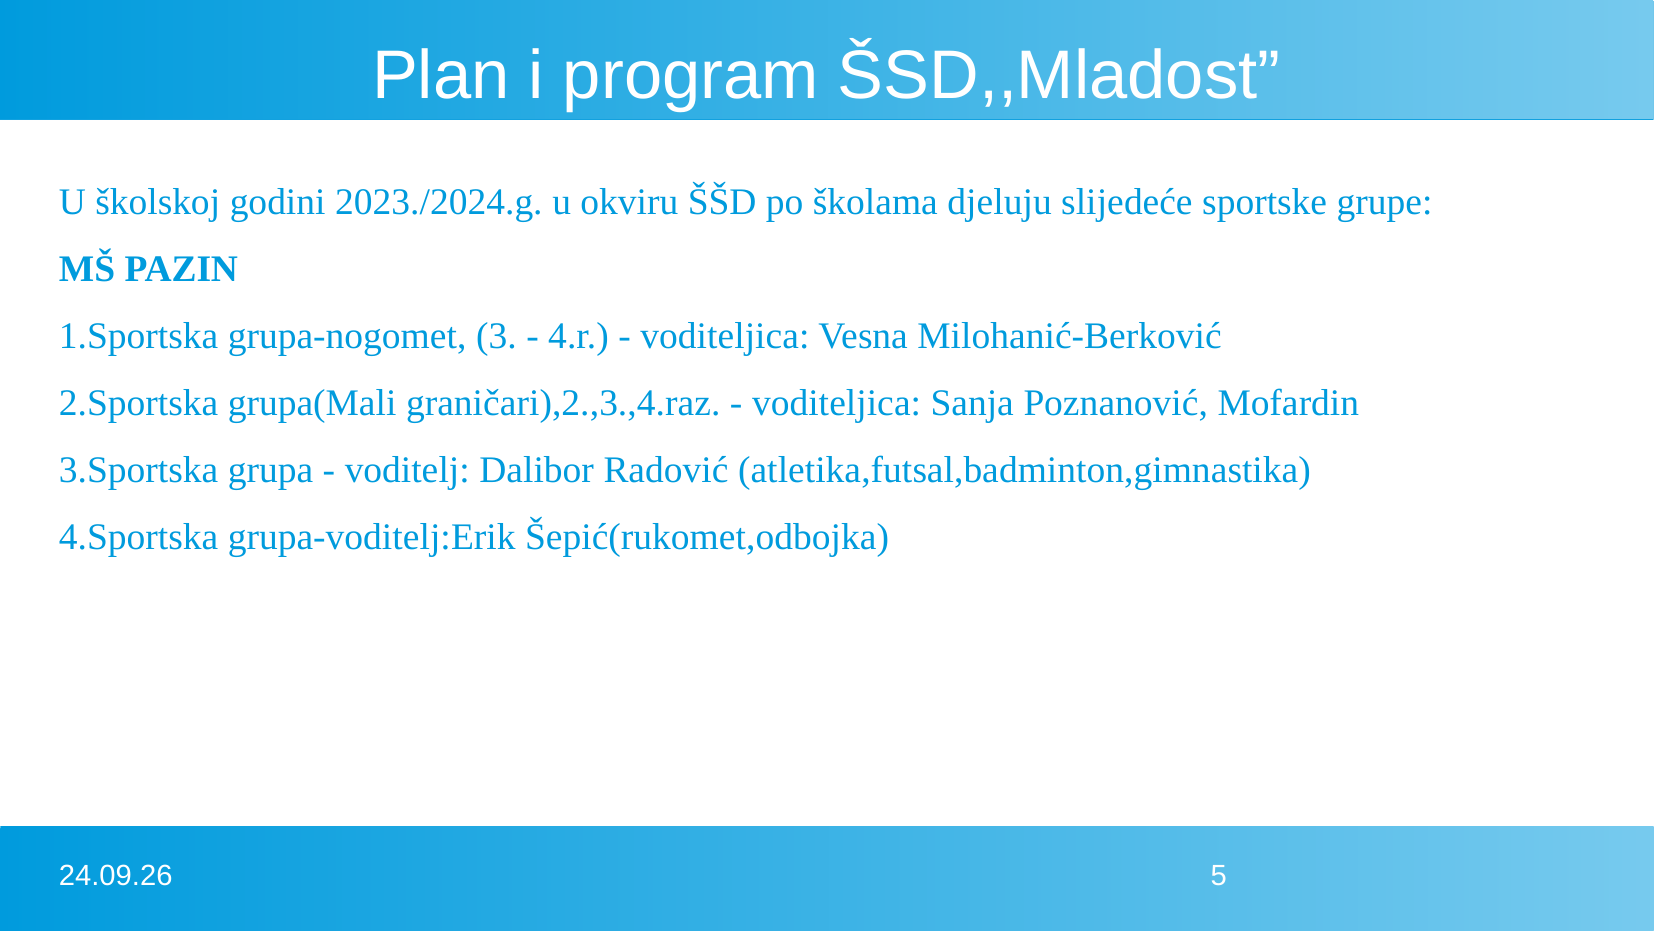

# Plan i program ŠSD,,Mladost”
U školskoj godini 2023./2024.g. u okviru ŠŠD po školama djeluju slijedeće sportske grupe:
MŠ PAZIN
1.Sportska grupa-nogomet, (3. - 4.r.) - voditeljica: Vesna Milohanić-Berković
2.Sportska grupa(Mali graničari),2.,3.,4.raz. - voditeljica: Sanja Poznanović, Mofardin
3.Sportska grupa - voditelj: Dalibor Radović (atletika,futsal,badminton,gimnastika)
4.Sportska grupa-voditelj:Erik Šepić(rukomet,odbojka)